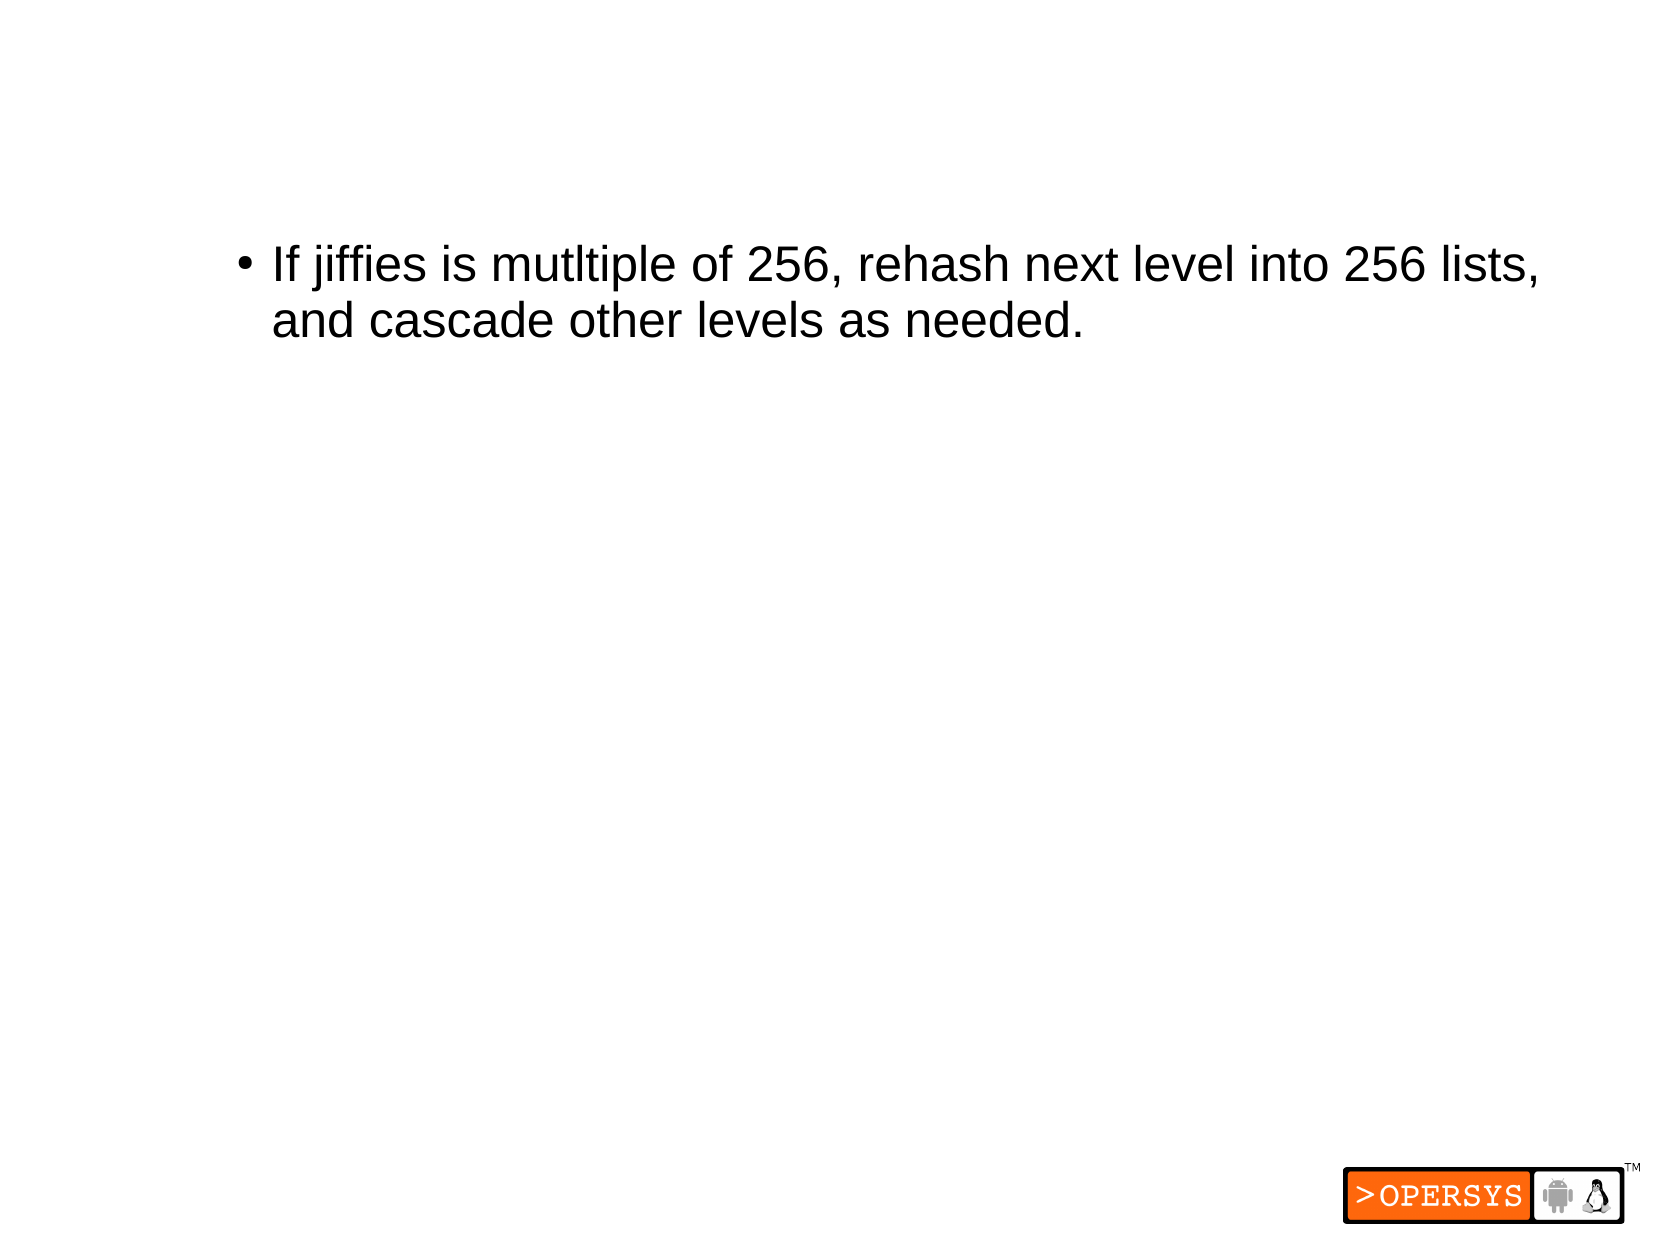

# If jiffies is mutltiple of 256, rehash next level into 256 lists, and cascade other levels as needed.